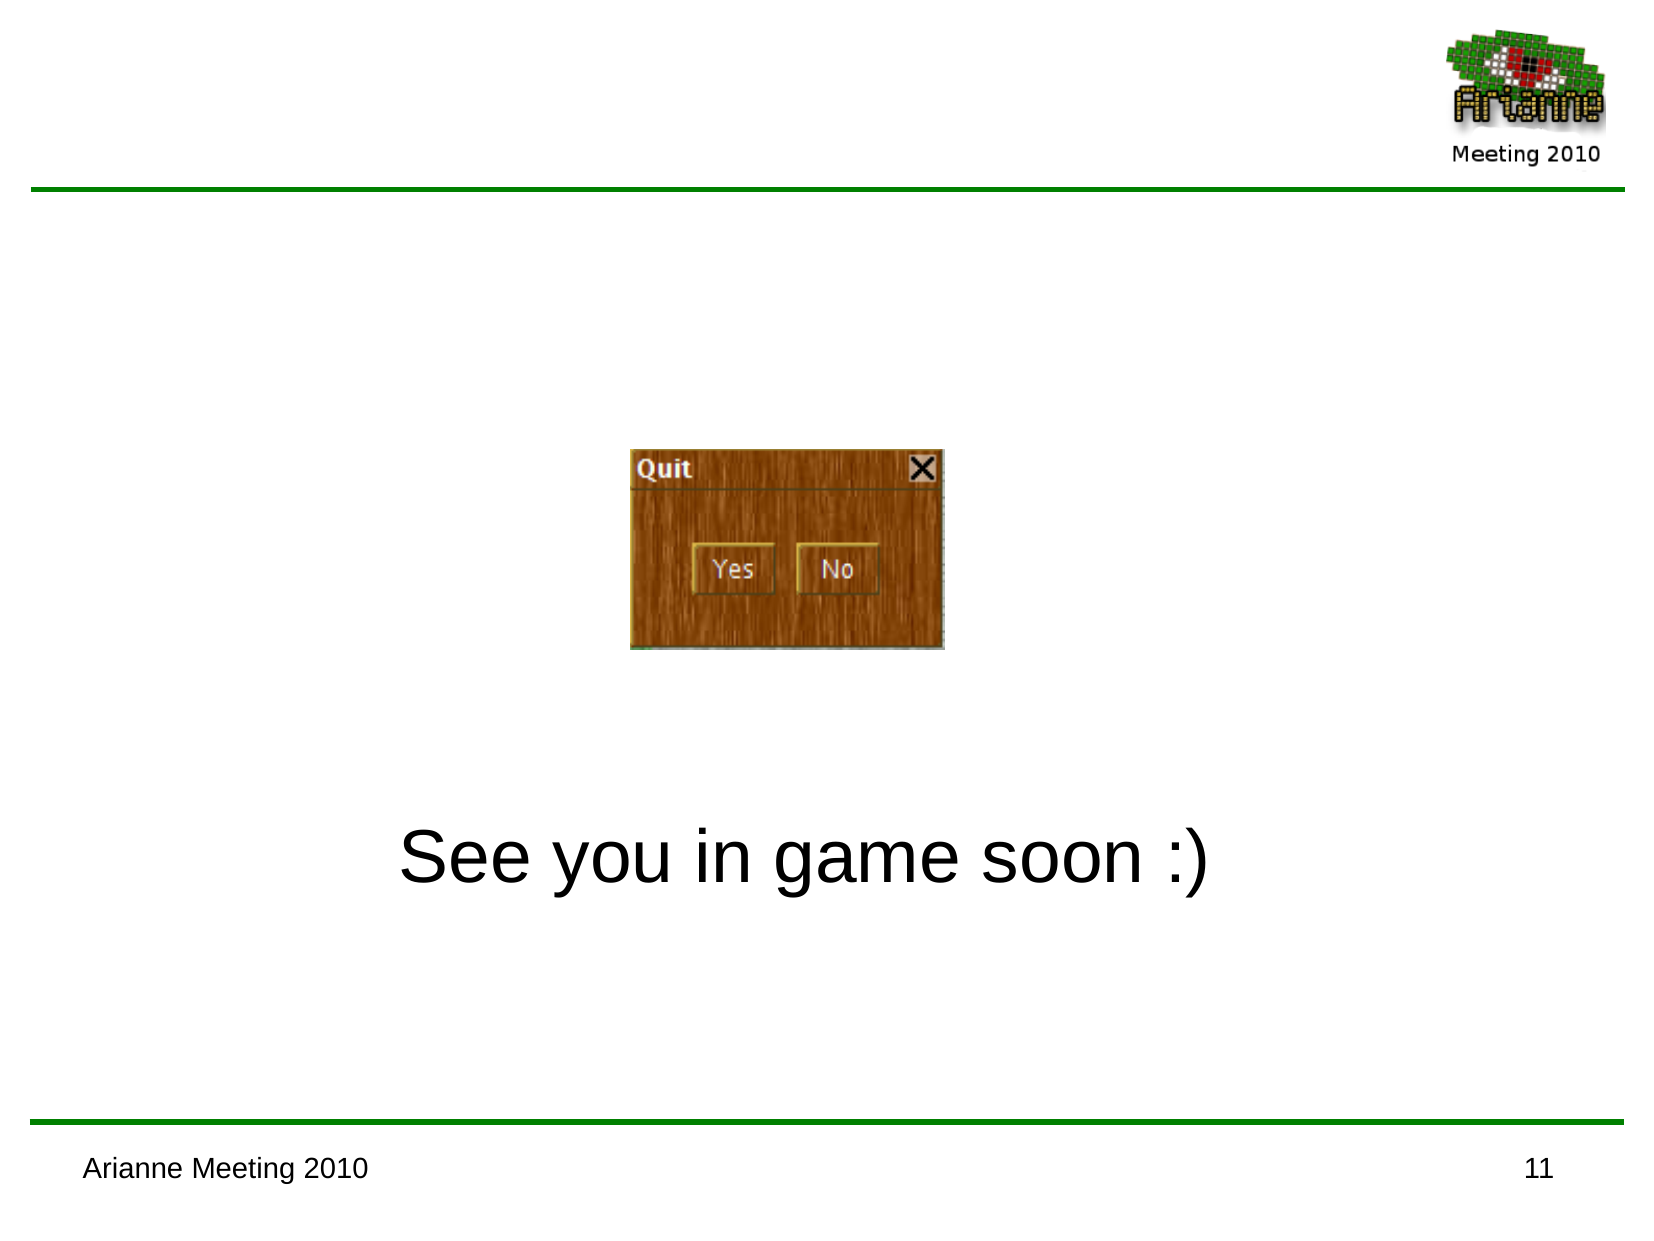

See you in game soon :)
2010-03-13
11